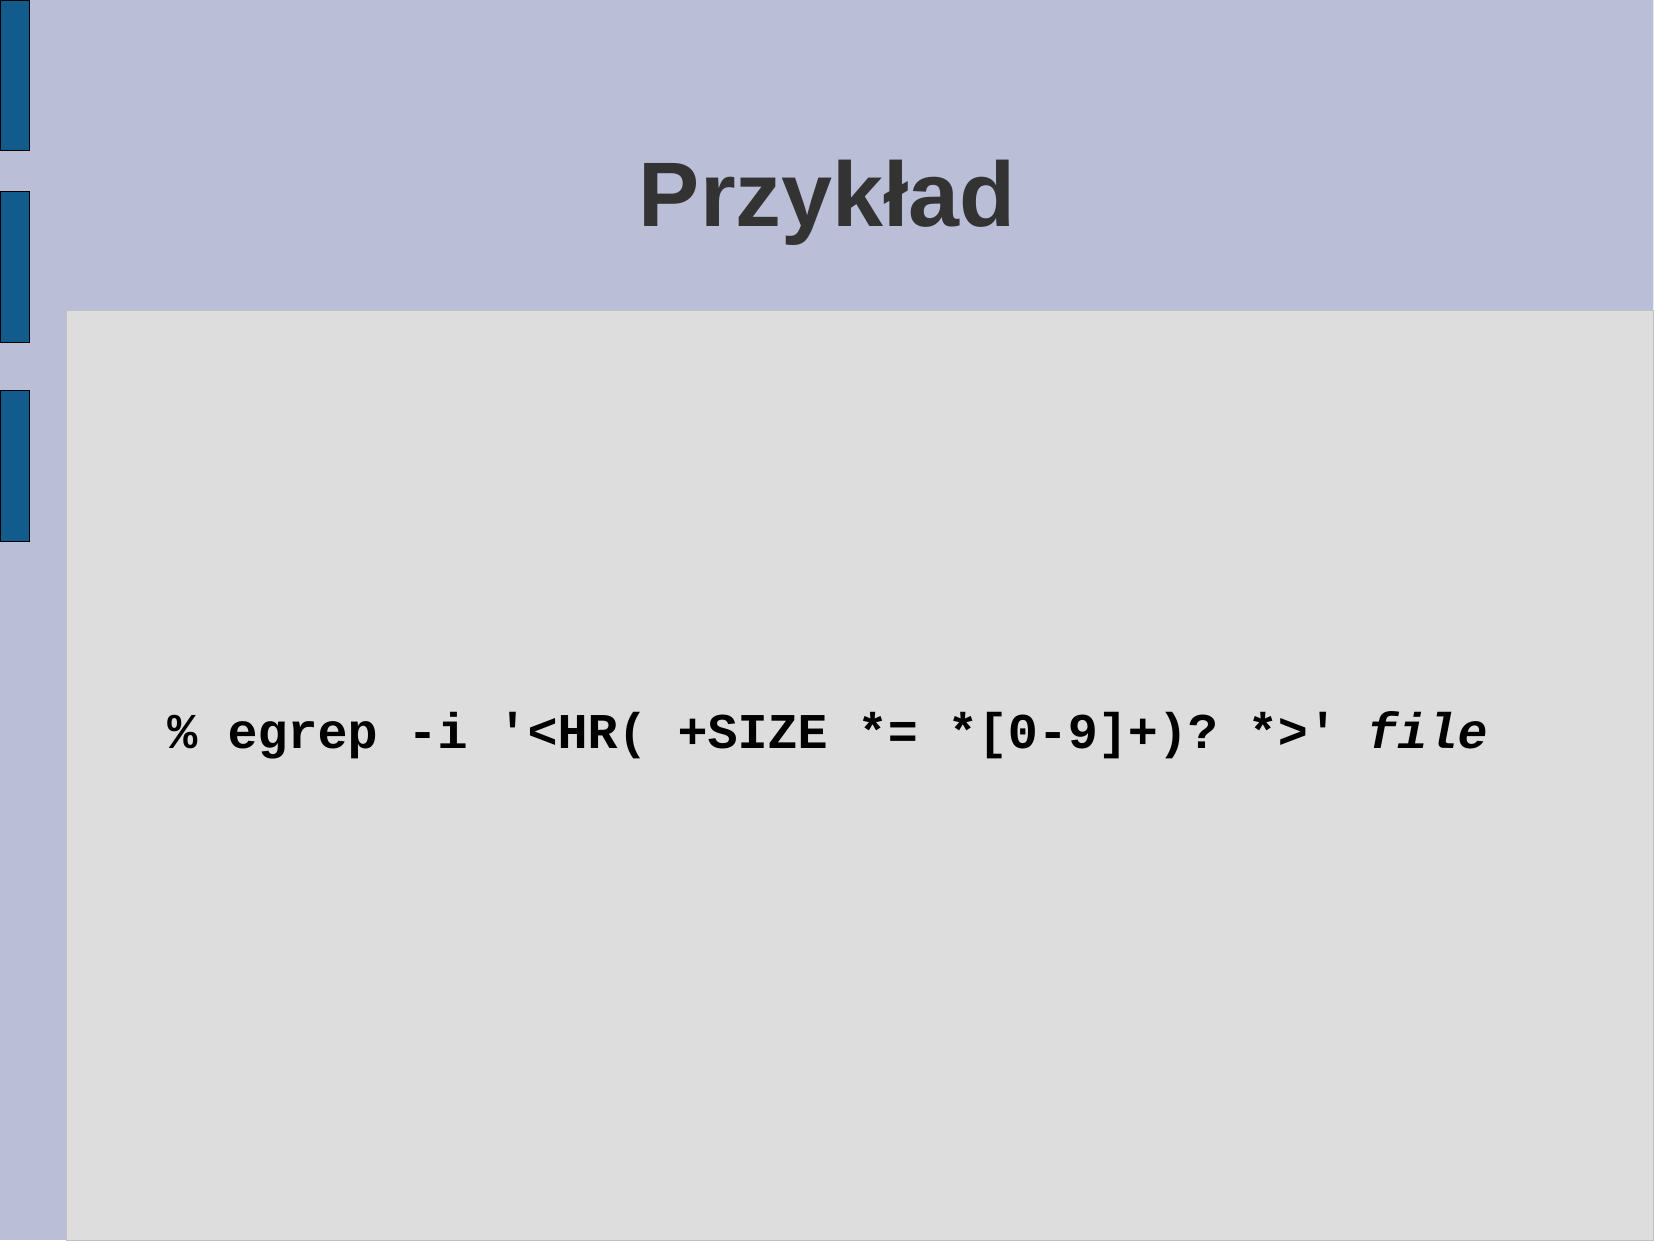

# Przykład
% egrep -i '<HR( +SIZE *= *[0-9]+)? *>' file